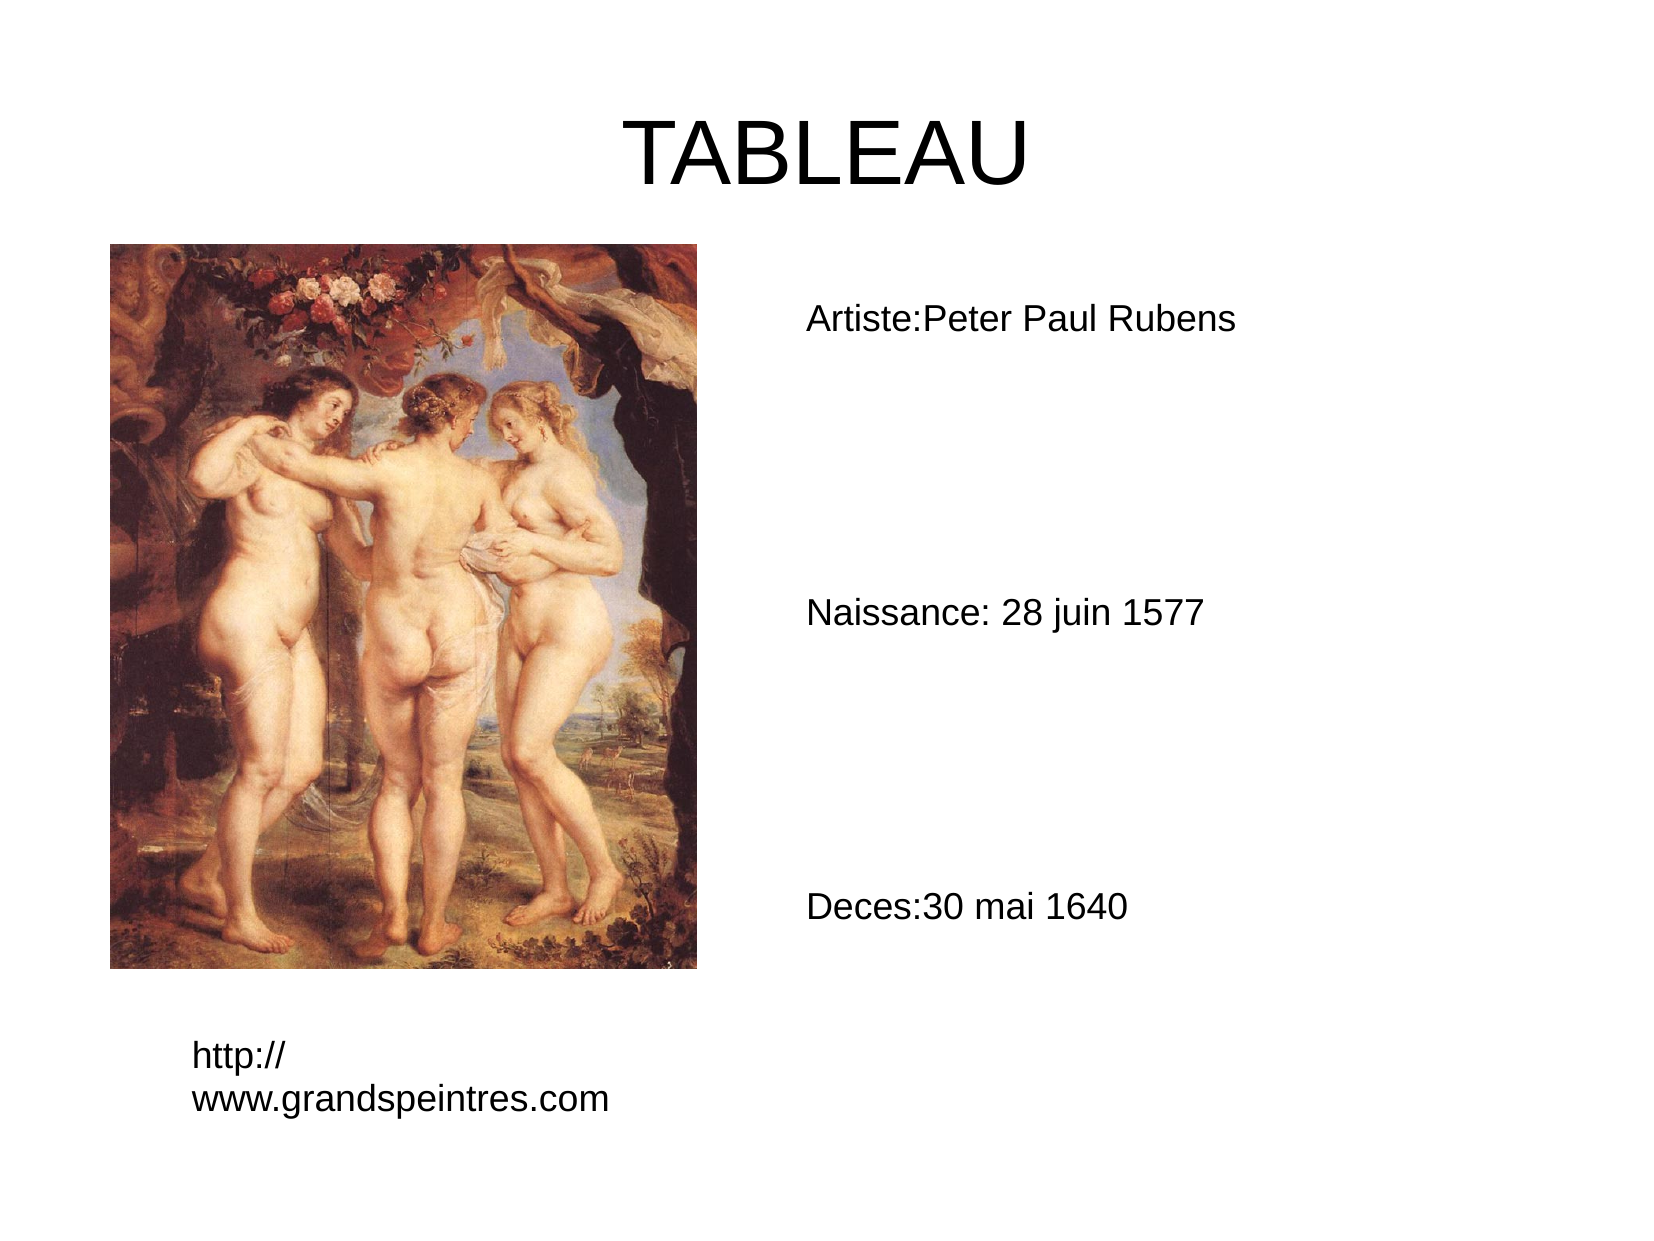

# TABLEAU
Artiste:Peter Paul Rubens
Naissance: 28 juin 1577
Deces:30 mai 1640
http://www.grandspeintres.com